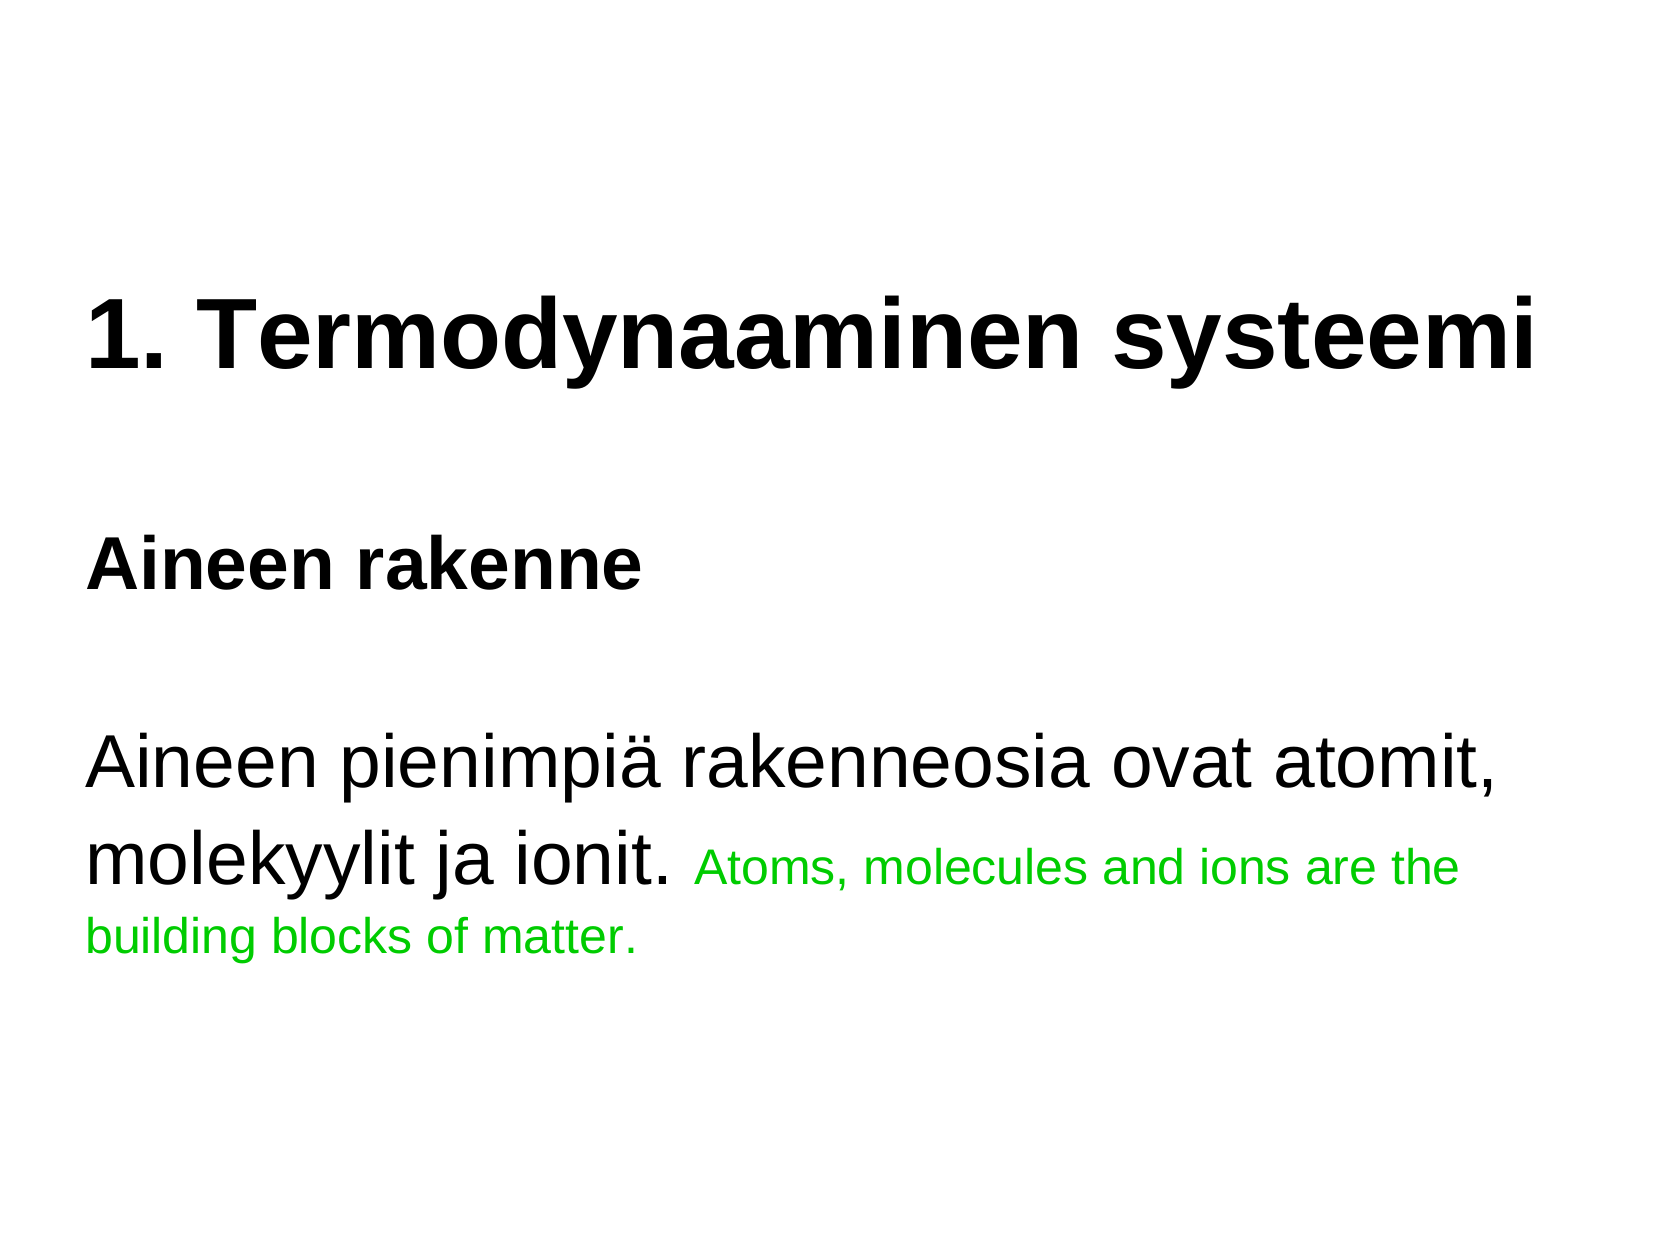

1. Termodynaaminen systeemi
Aineen rakenne
Aineen pienimpiä rakenneosia ovat atomit, molekyylit ja ionit. Atoms, molecules and ions are the building blocks of matter.